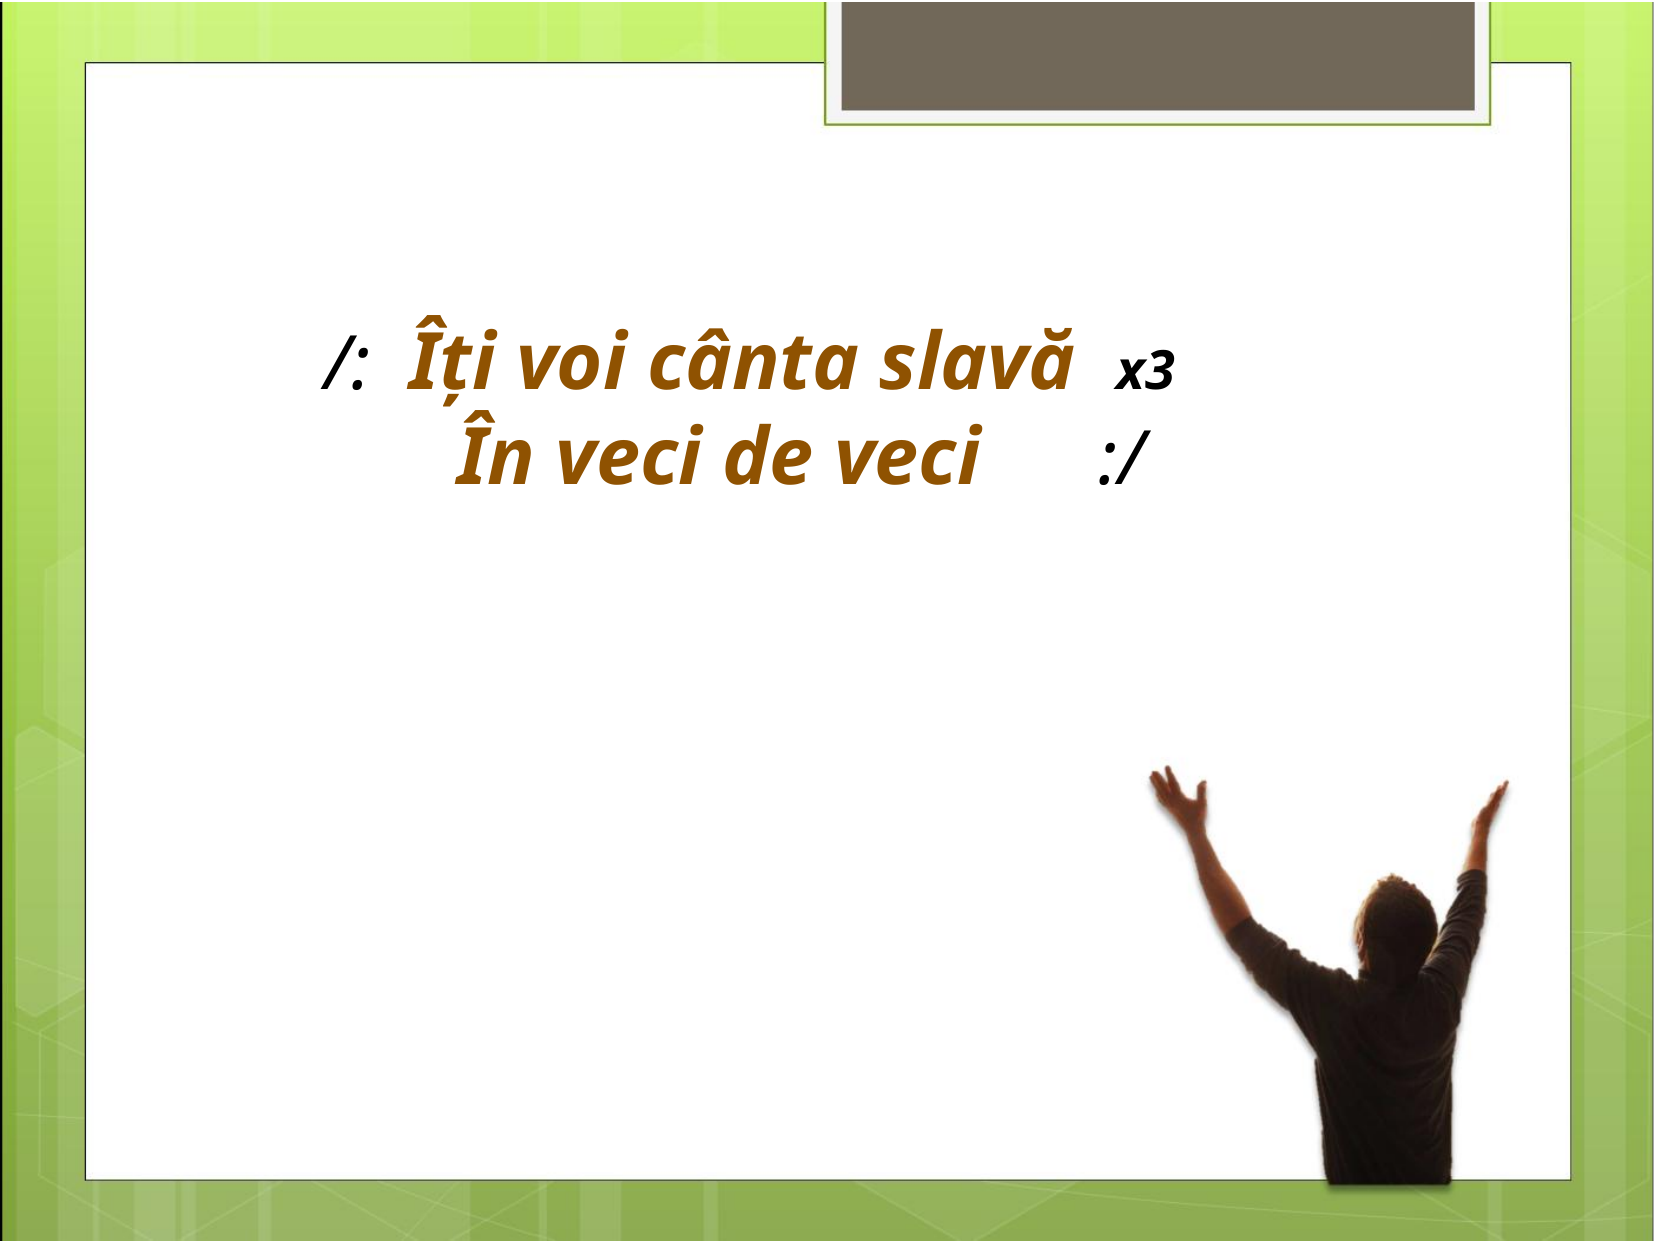

/: Îţi voi cânta slavă x3
 În veci de veci :/